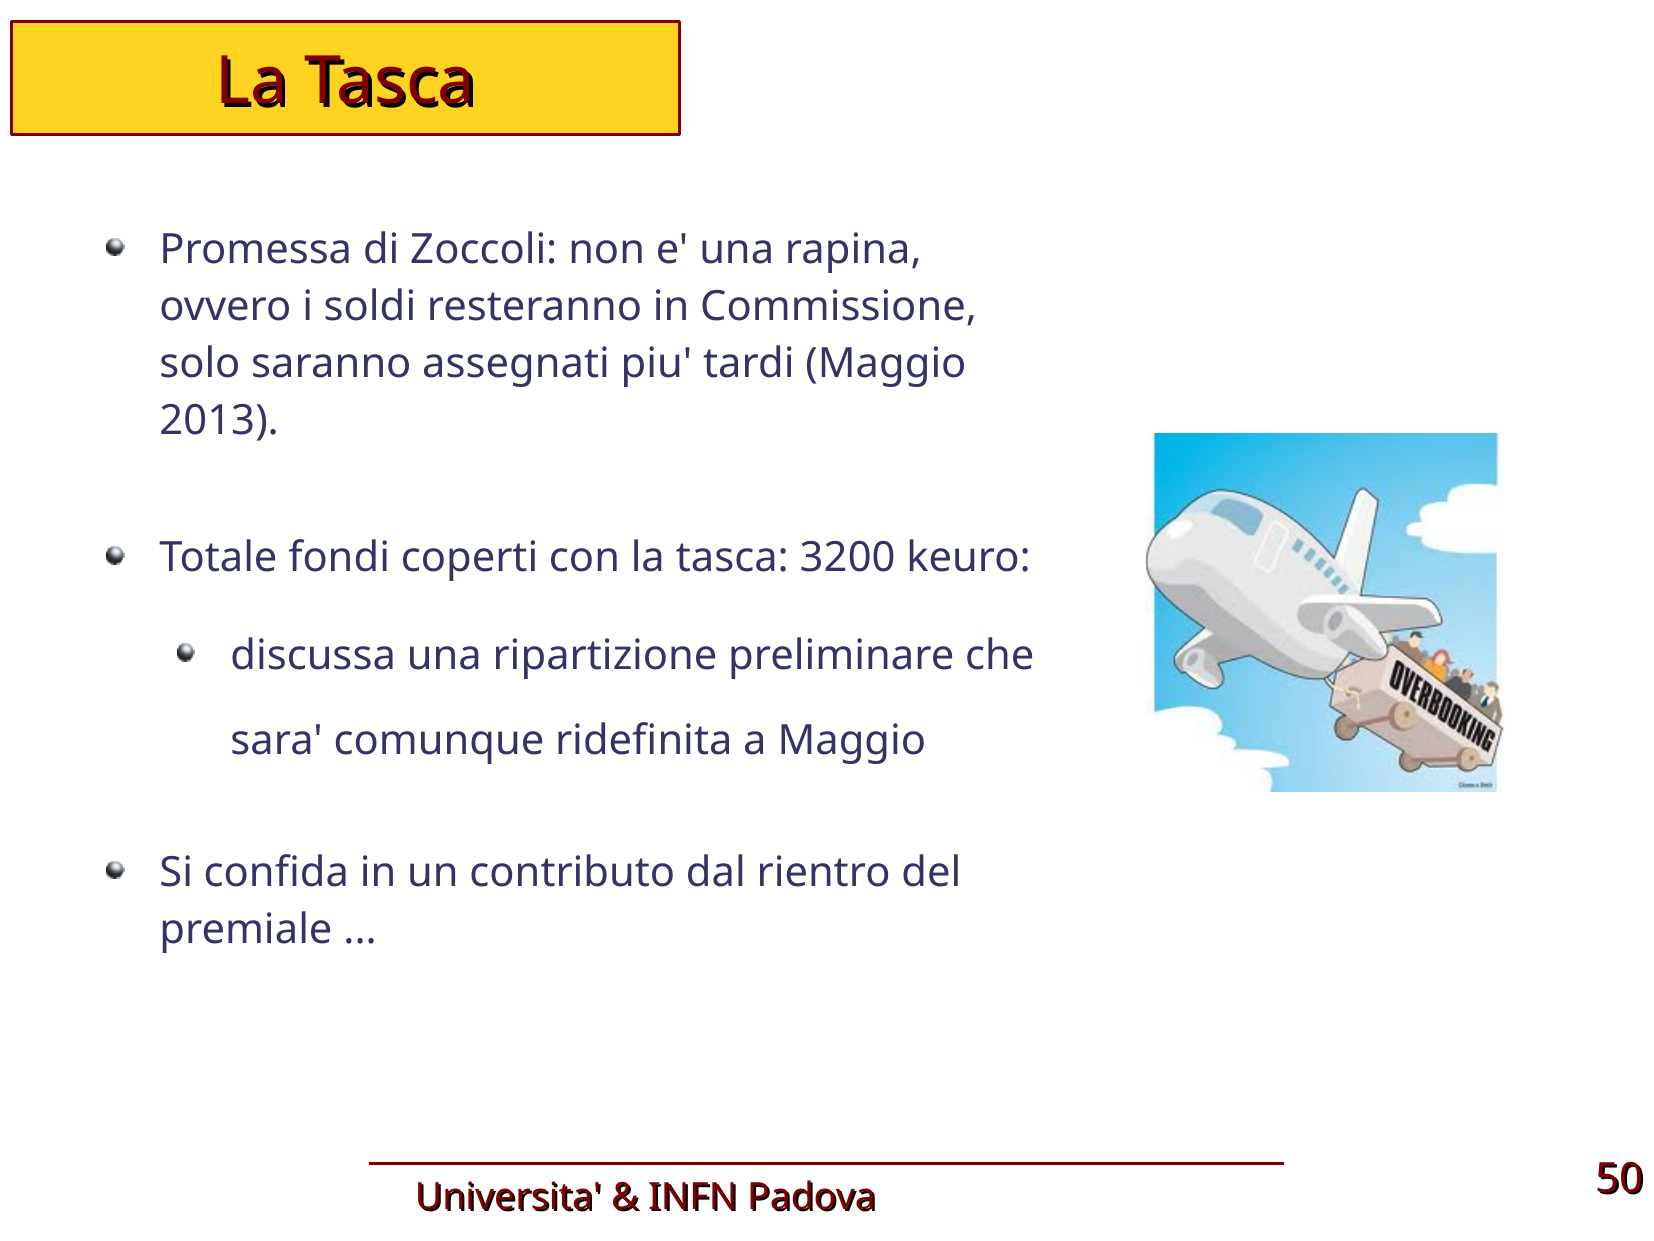

# La Tasca
Promessa di Zoccoli: non e' una rapina, ovvero i soldi resteranno in Commissione, solo saranno assegnati piu' tardi (Maggio 2013).
Totale fondi coperti con la tasca: 3200 keuro:
discussa una ripartizione preliminare che sara' comunque ridefinita a Maggio
Si confida in un contributo dal rientro del premiale ...